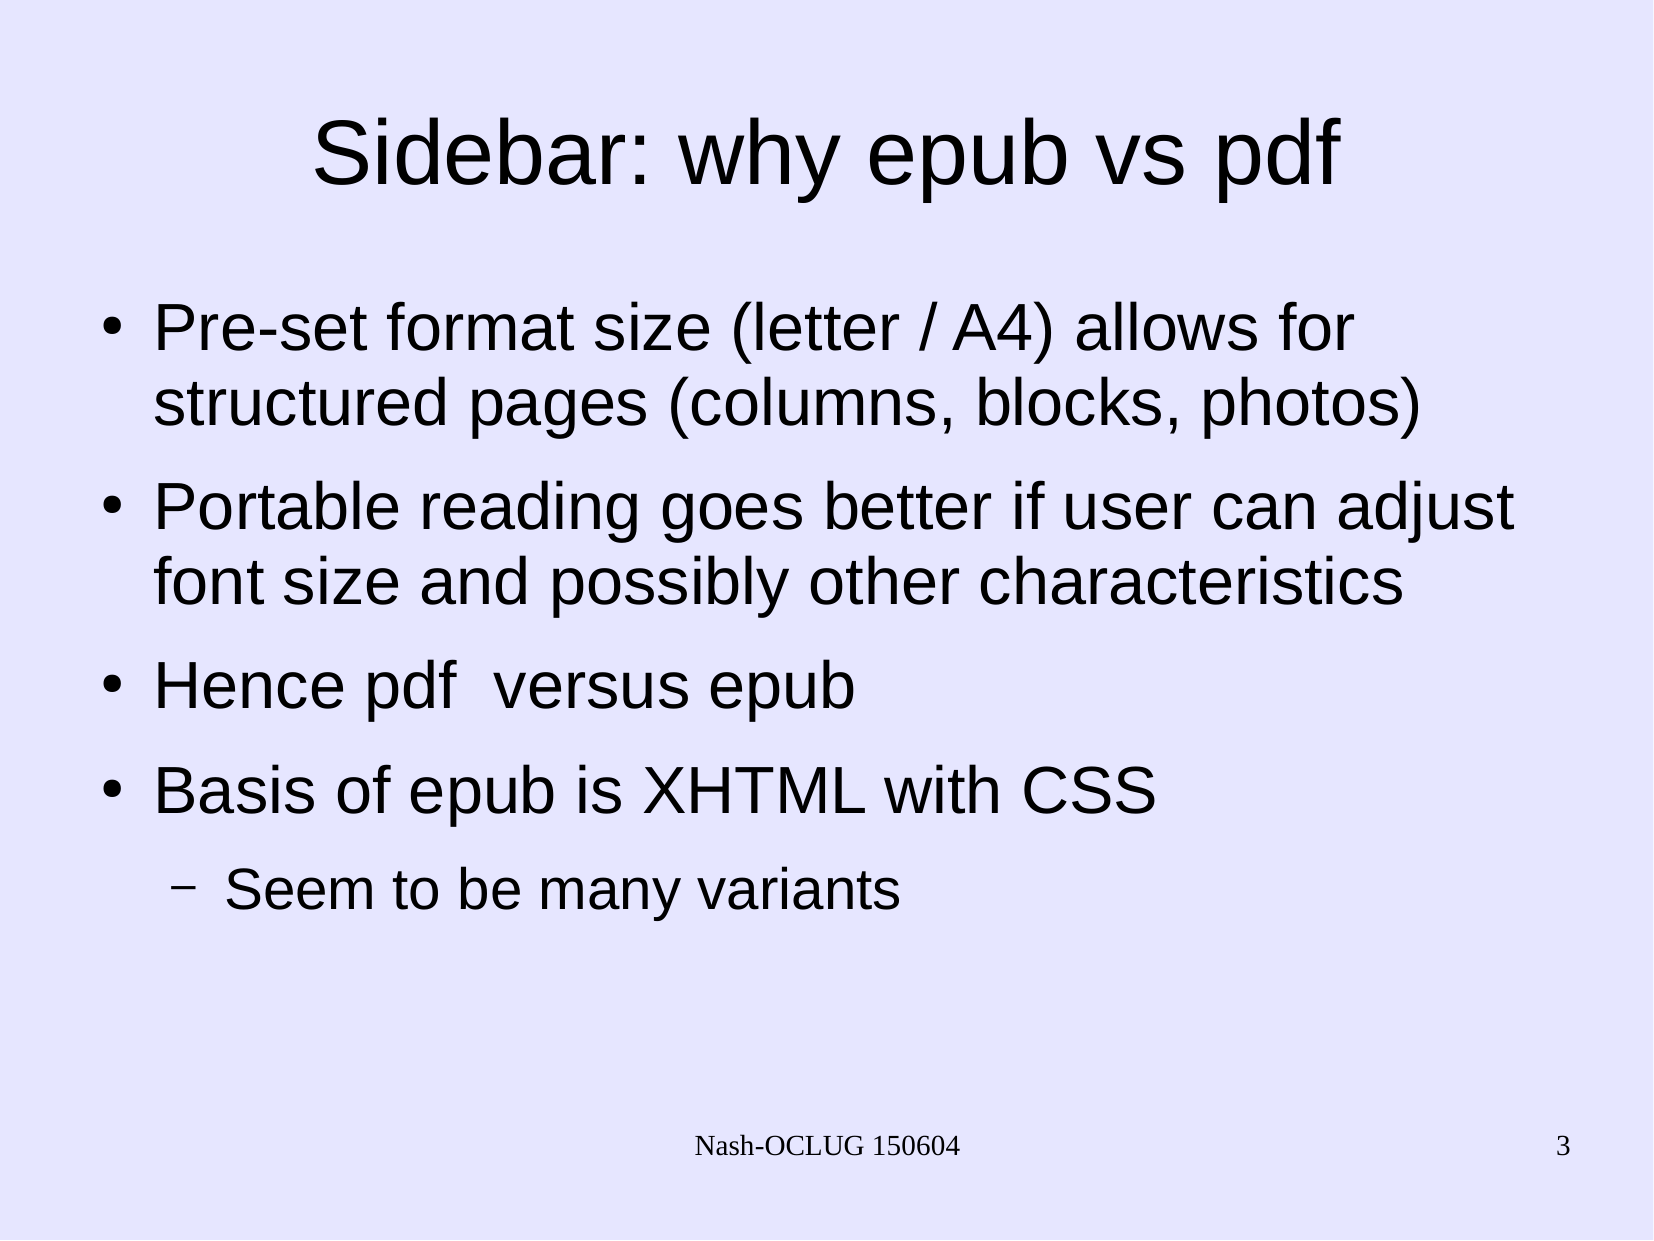

# Sidebar: why epub vs pdf
Pre-set format size (letter / A4) allows for structured pages (columns, blocks, photos)
Portable reading goes better if user can adjust font size and possibly other characteristics
Hence pdf versus epub
Basis of epub is XHTML with CSS
Seem to be many variants
3